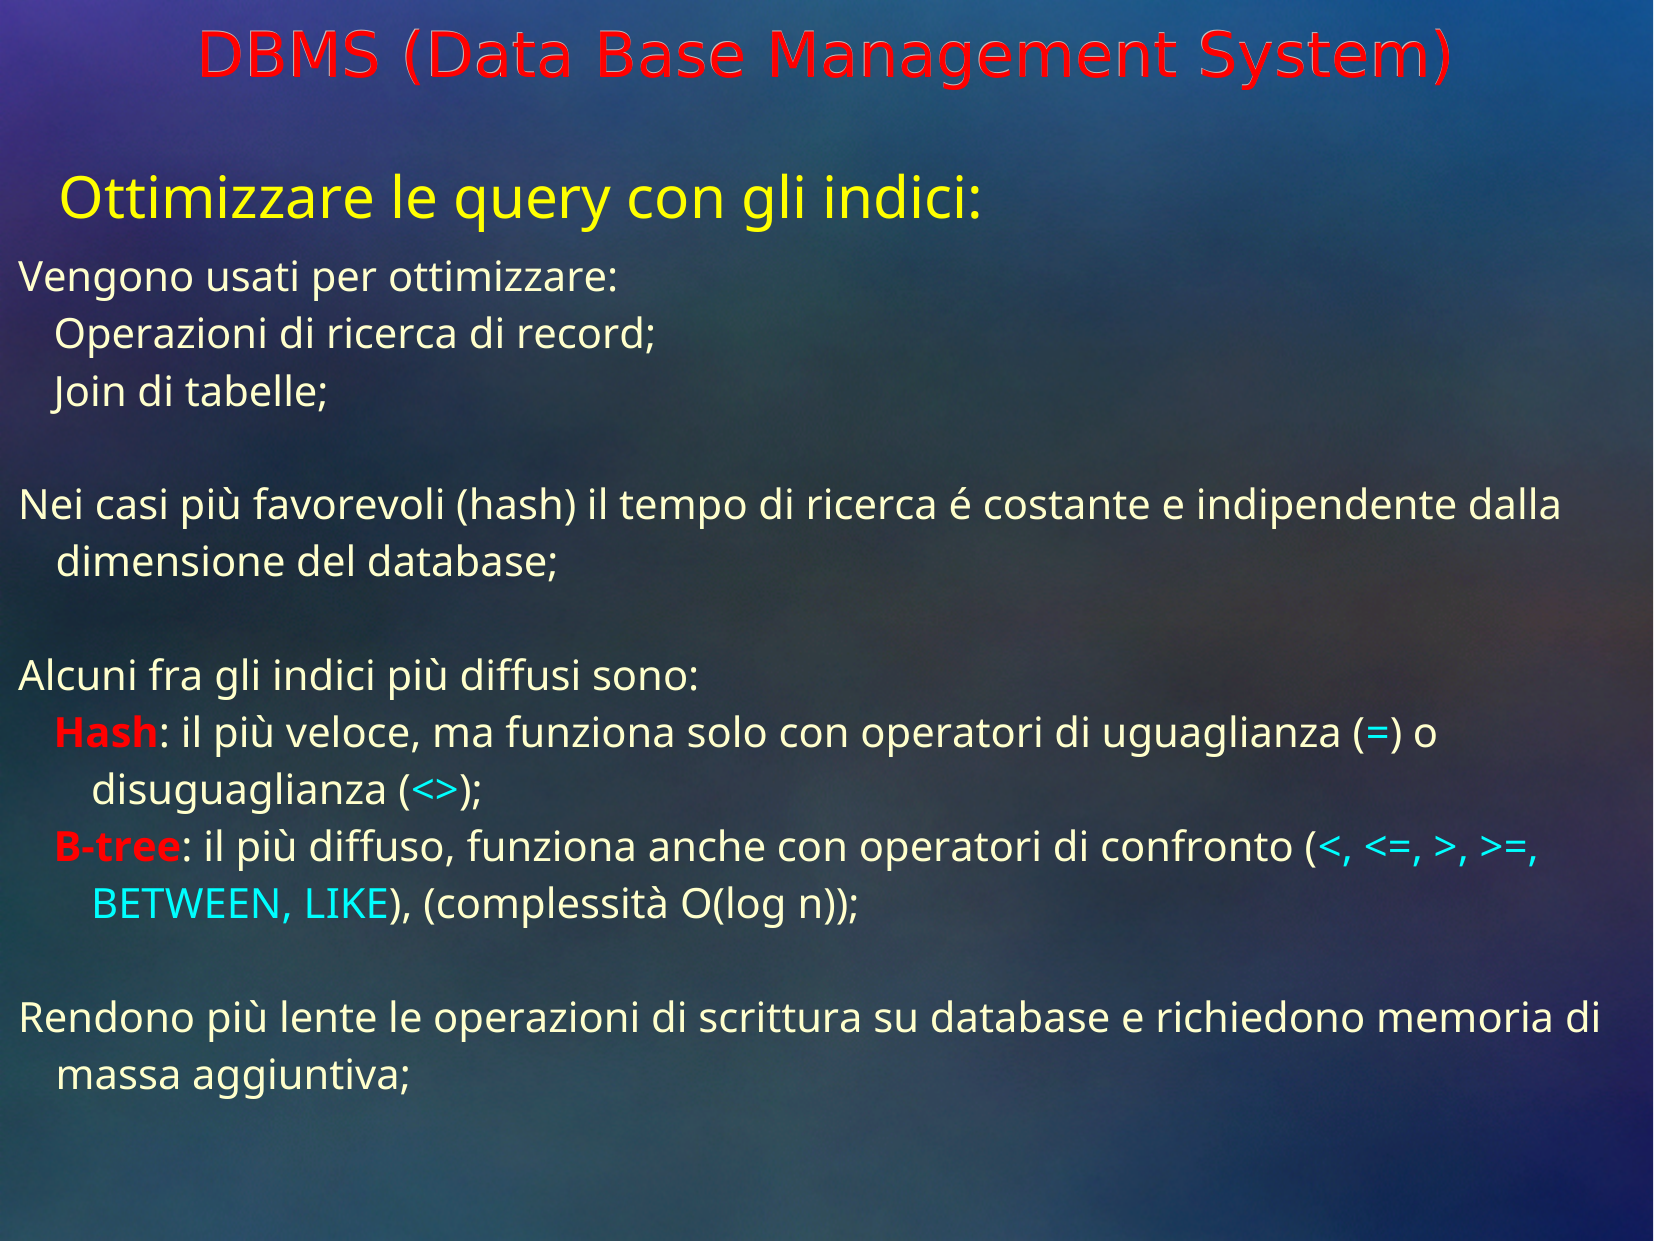

Ottimizzare le query con gli indici:
Vengono usati per ottimizzare:
Operazioni di ricerca di record;
Join di tabelle;
Nei casi più favorevoli (hash) il tempo di ricerca é costante e indipendente dalla dimensione del database;
Alcuni fra gli indici più diffusi sono:
Hash: il più veloce, ma funziona solo con operatori di uguaglianza (=) o disuguaglianza (<>);
B-tree: il più diffuso, funziona anche con operatori di confronto (<, <=, >, >=, BETWEEN, LIKE), (complessità O(log n));
Rendono più lente le operazioni di scrittura su database e richiedono memoria di massa aggiuntiva;